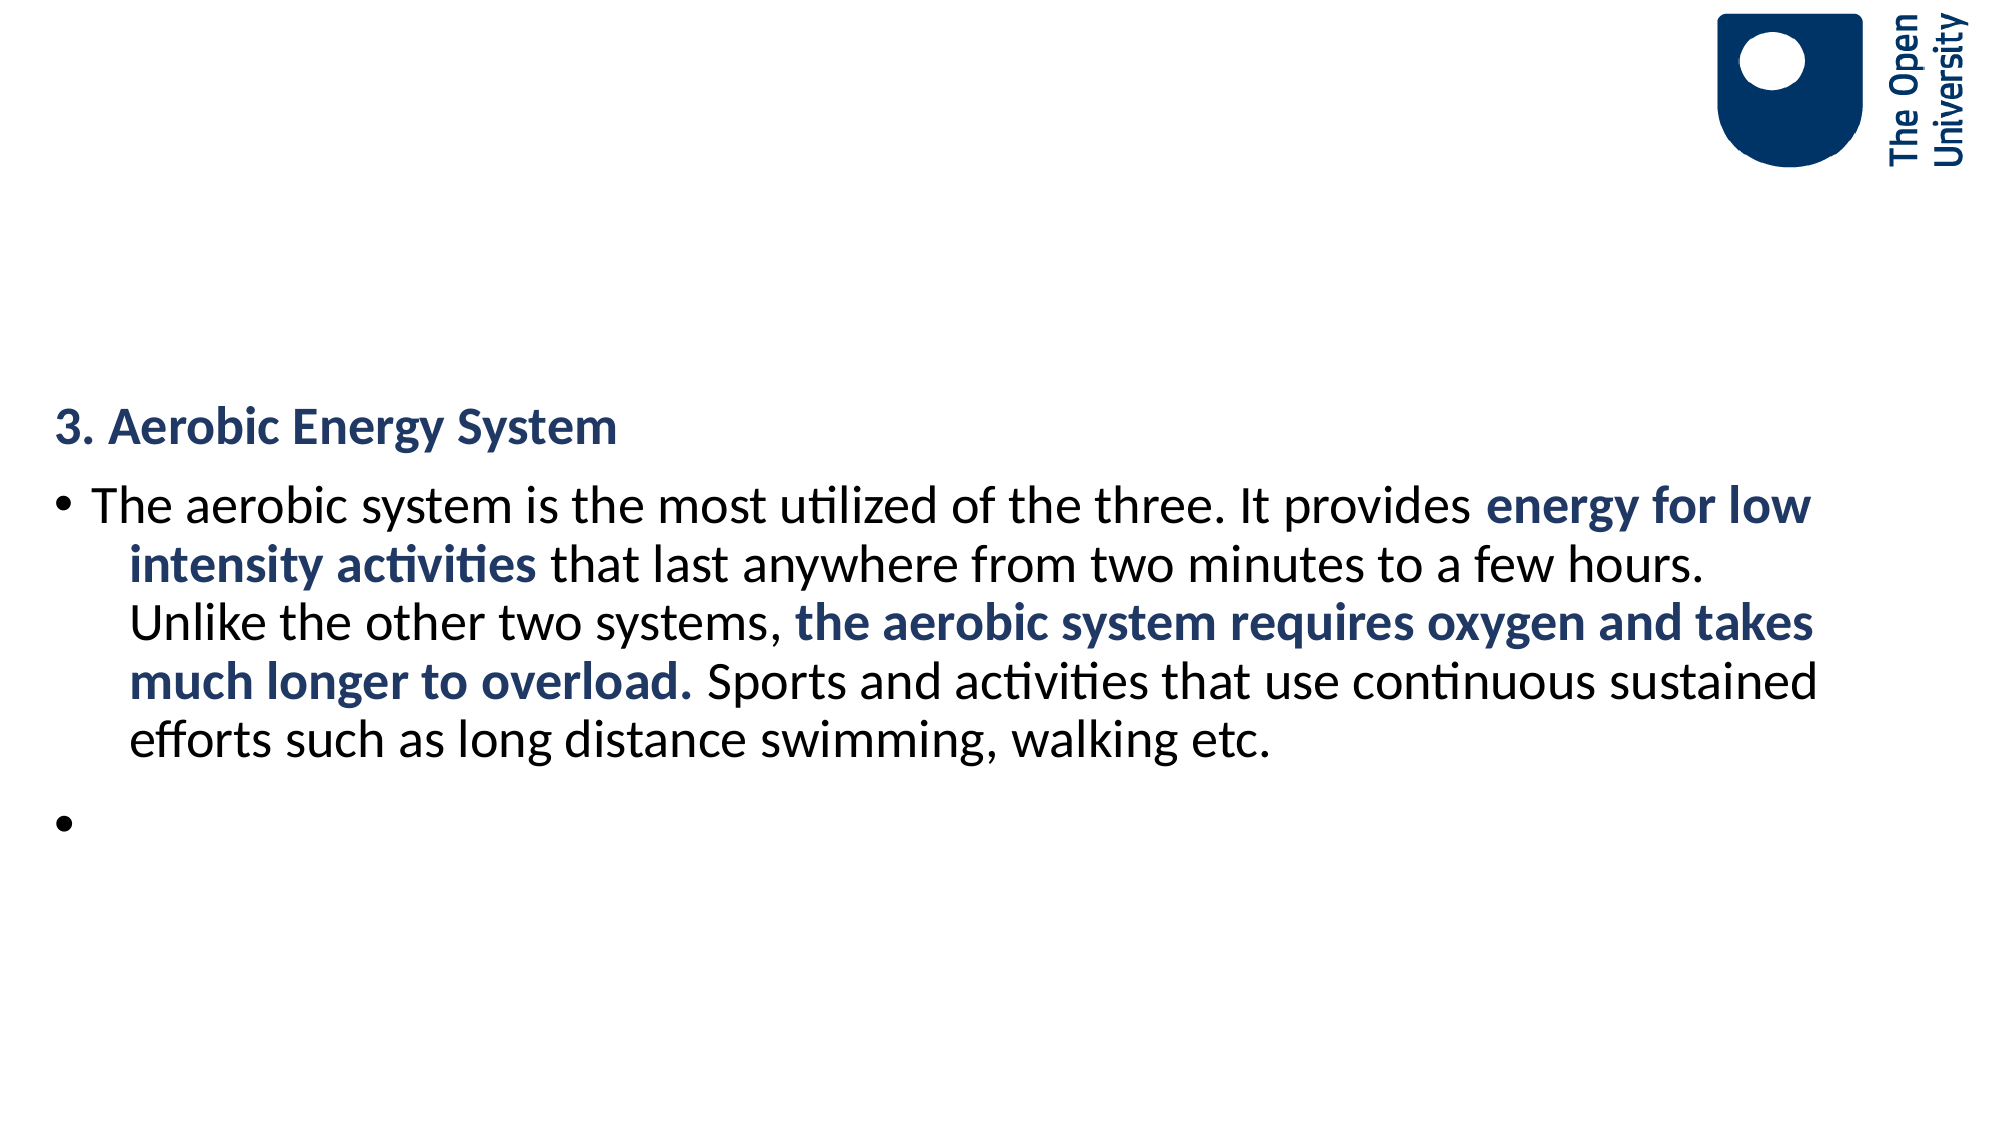

# 3. Aerobic Energy System
The aerobic system is the most utilized of the three. It provides energy for low intensity activities that last anywhere from two minutes to a few hours. Unlike the other two systems, the aerobic system requires oxygen and takes much longer to overload. Sports and activities that use continuous sustained efforts such as long distance swimming, walking etc.